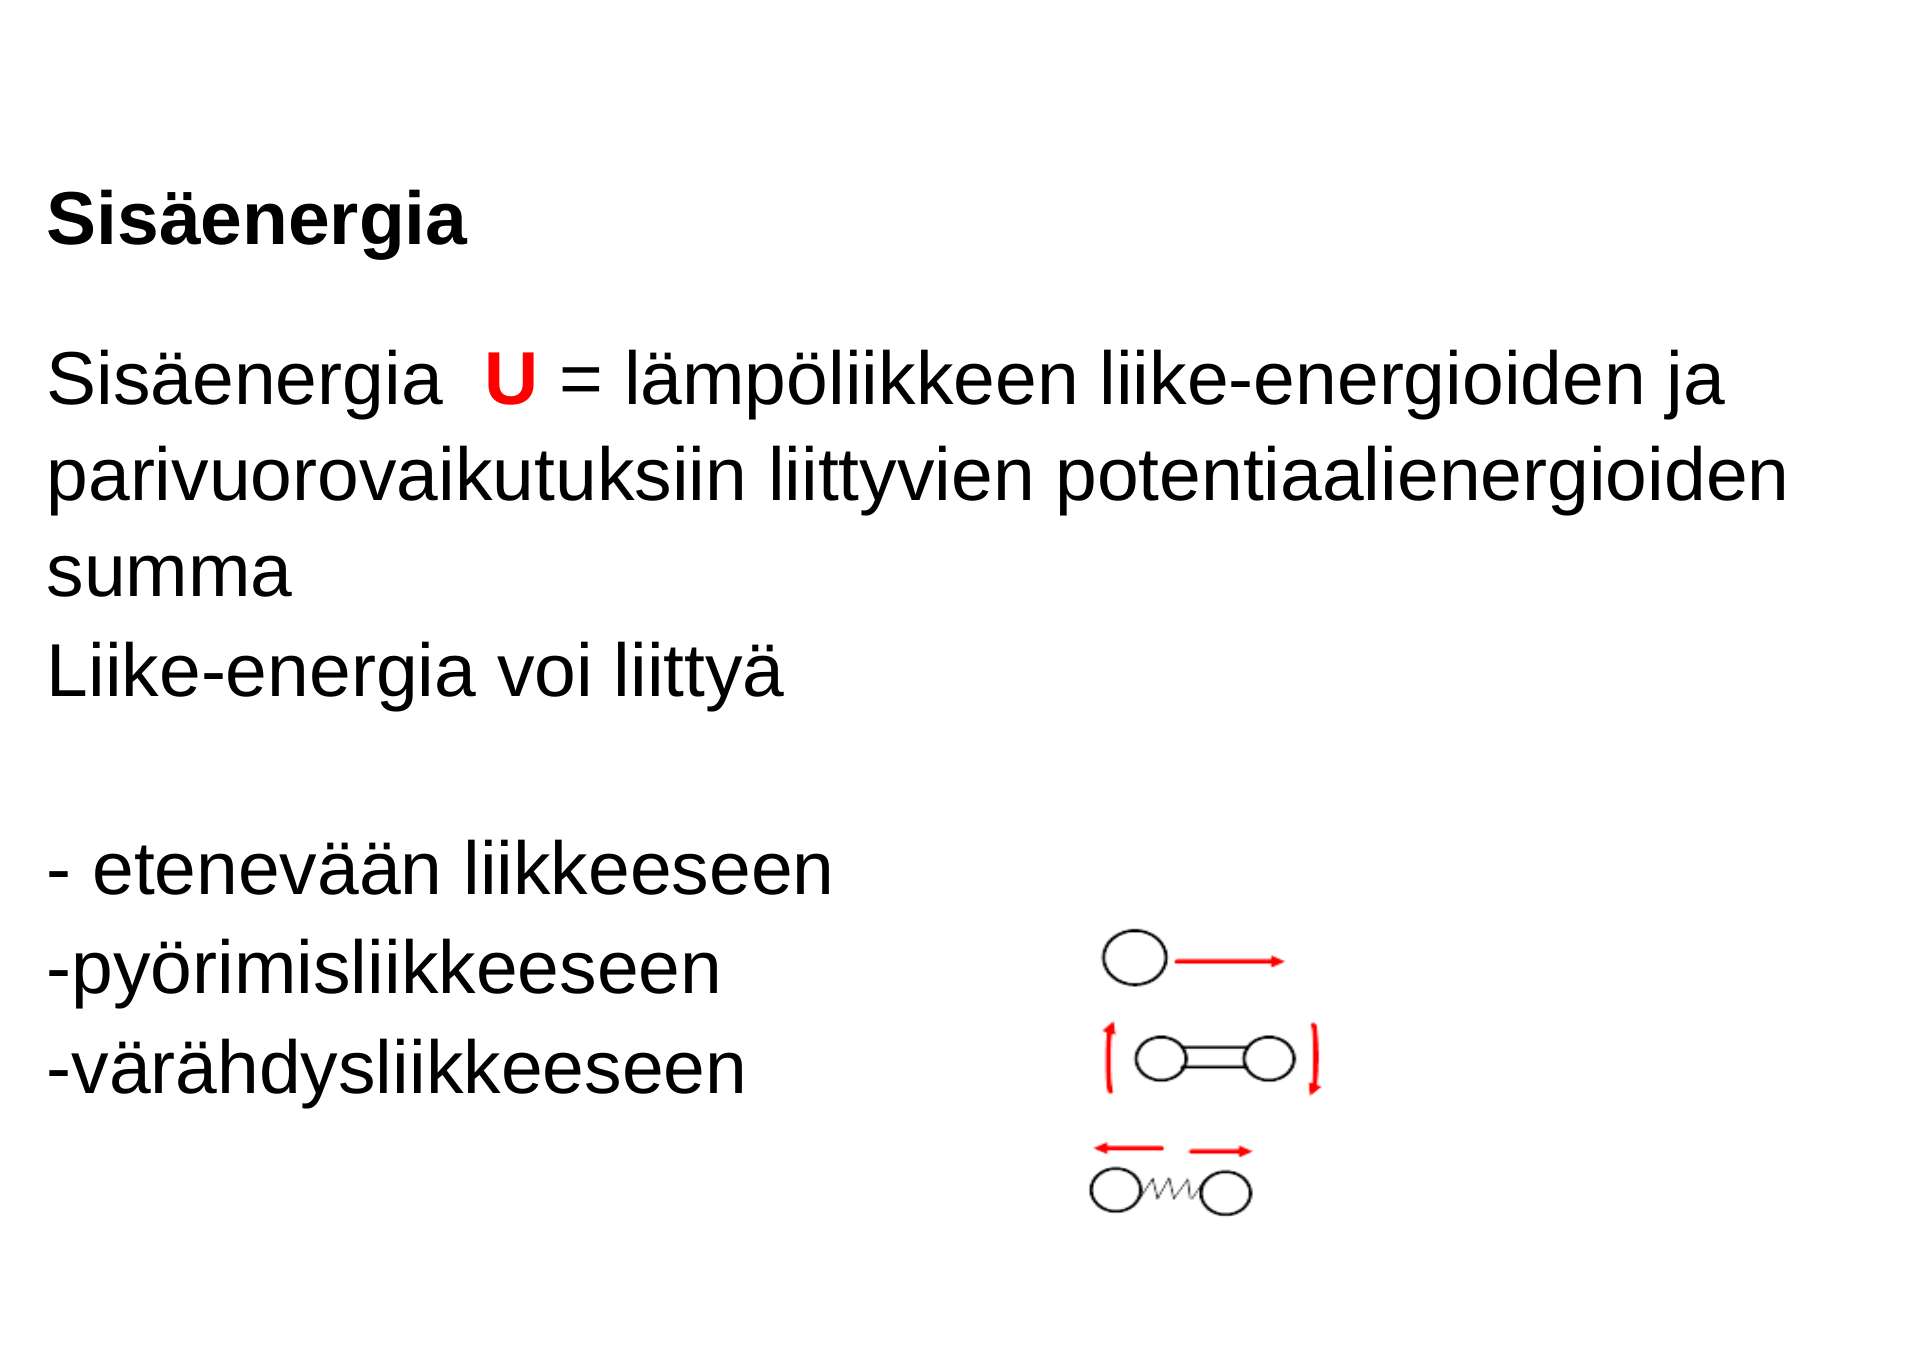

Sisäenergia
Sisäenergia U = lämpöliikkeen liike-energioiden ja parivuorovaikutuksiin liittyvien potentiaalienergioiden summa
Liike-energia voi liittyä
- etenevään liikkeeseen
-pyörimisliikkeeseen
-värähdysliikkeeseen